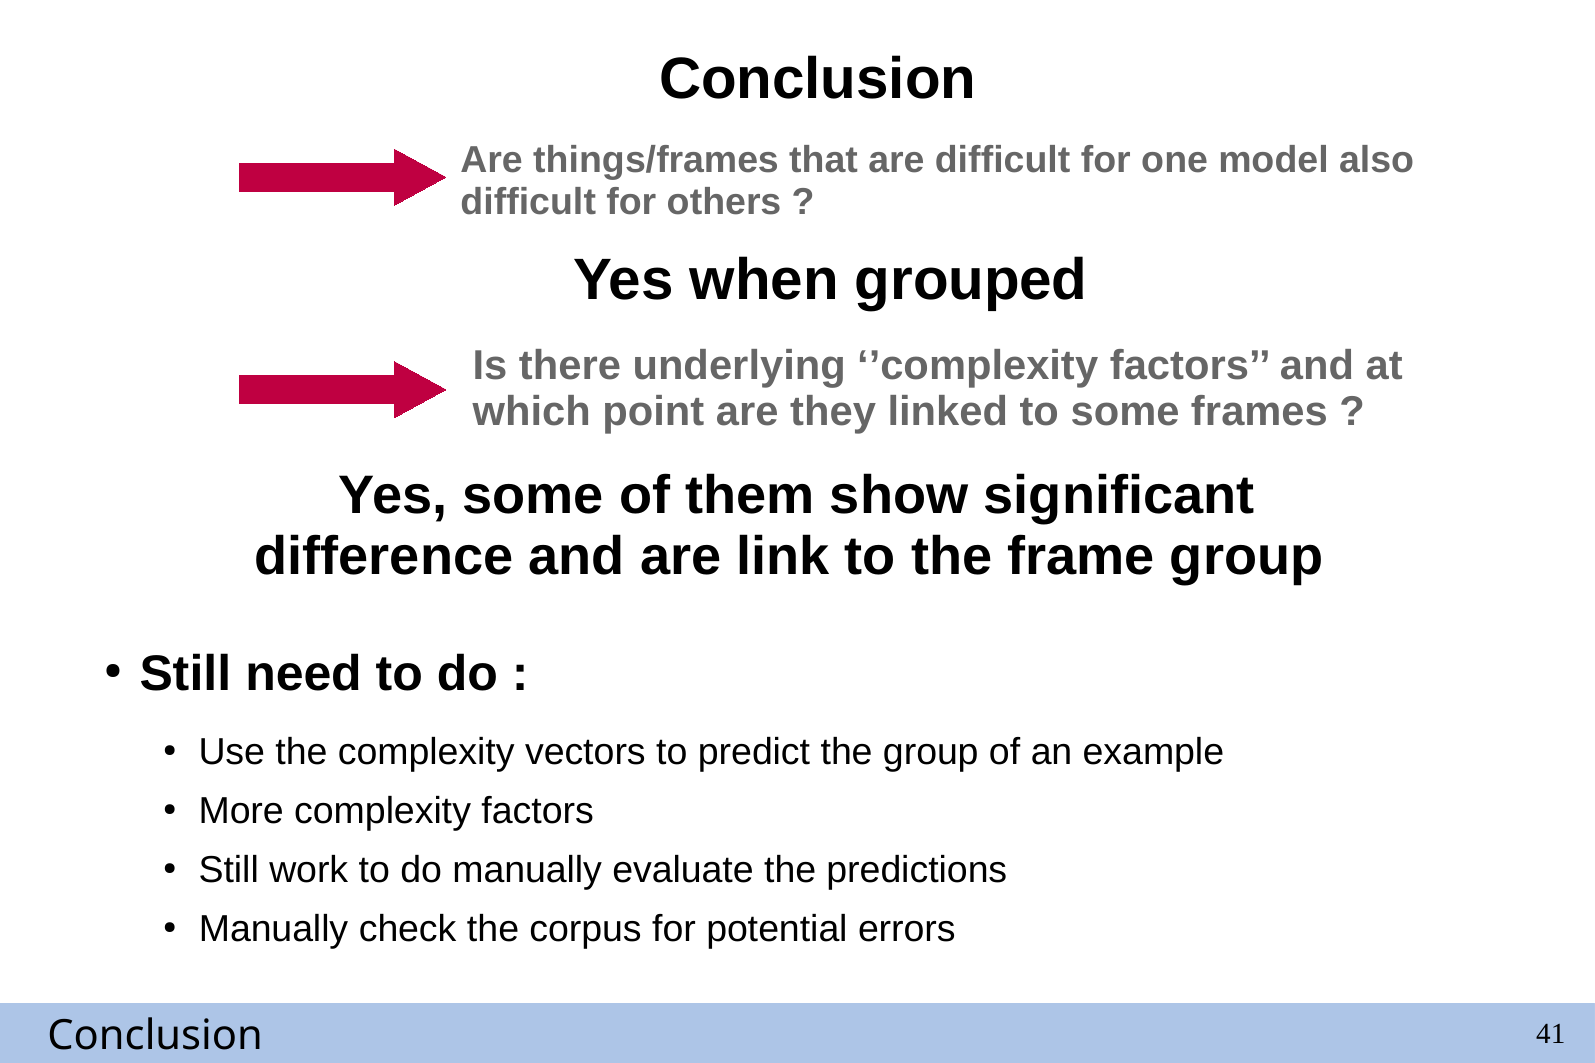

Conclusion
Are things/frames that are difficult for one model also difficult for others ?
Yes when grouped
Is there underlying ‘’complexity factors’’ and at which point are they linked to some frames ?
Yes, some of them show significant difference and are link to the frame group
Still need to do :
Use the complexity vectors to predict the group of an example
More complexity factors
Still work to do manually evaluate the predictions
Manually check the corpus for potential errors
# Conclusion